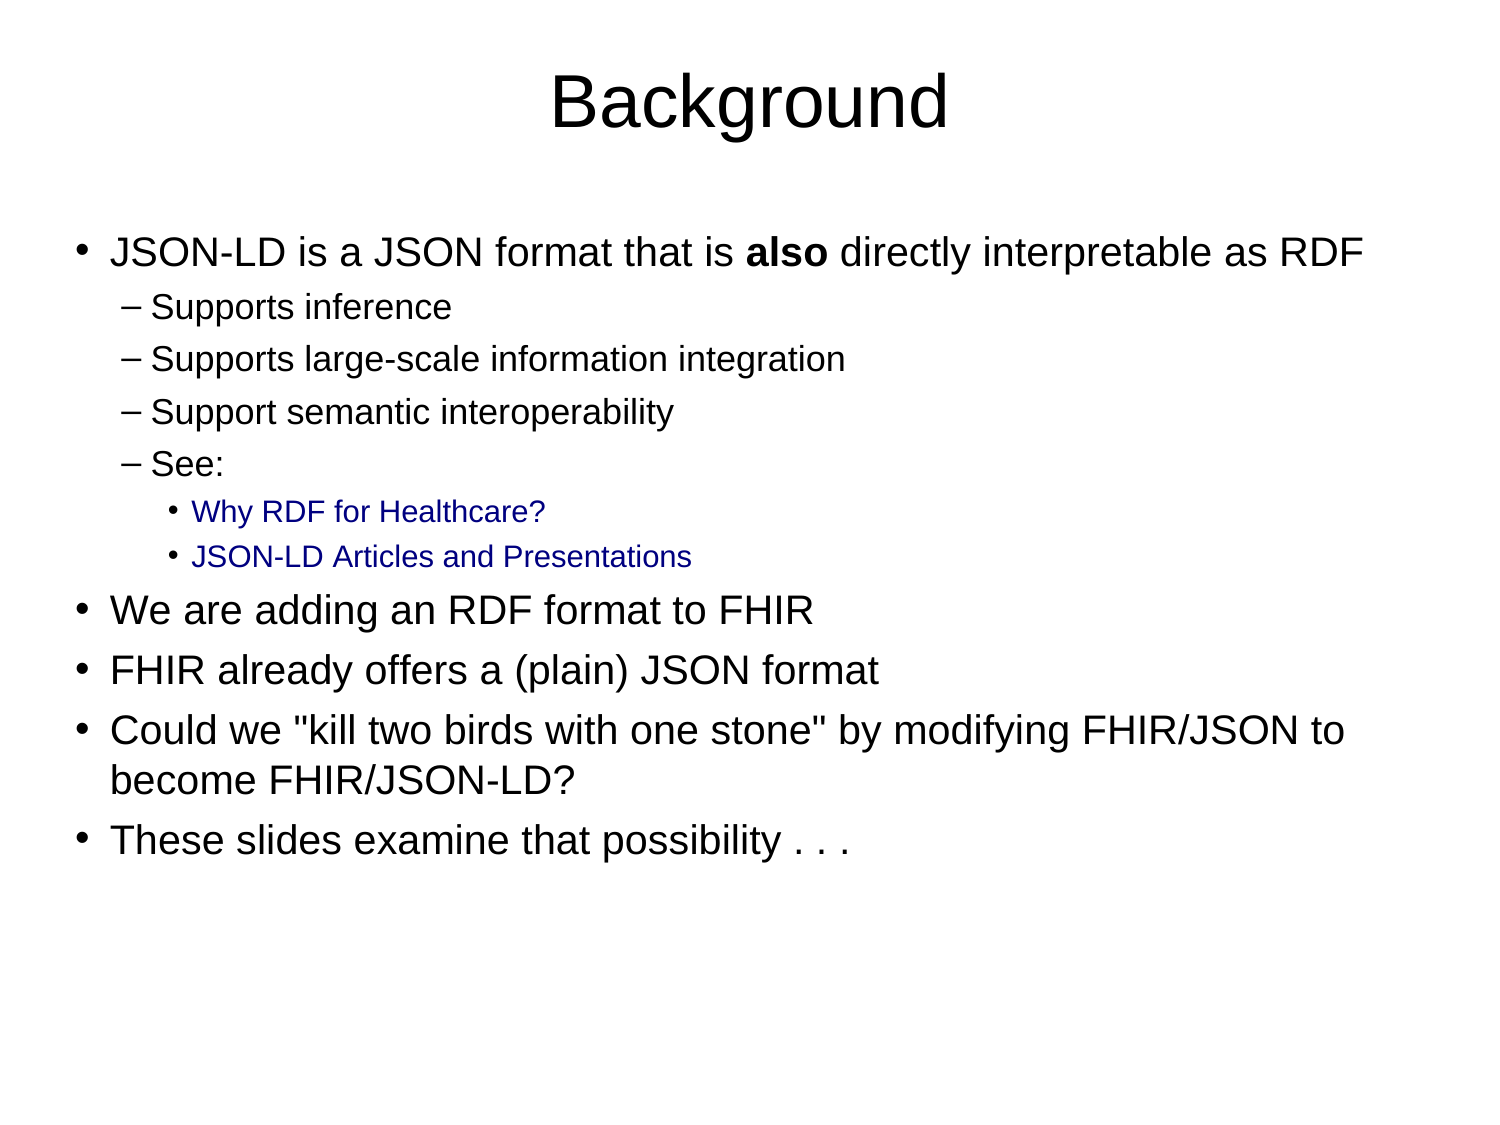

# Background
JSON-LD is a JSON format that is also directly interpretable as RDF
Supports inference
Supports large-scale information integration
Support semantic interoperability
See:
Why RDF for Healthcare?
JSON-LD Articles and Presentations
We are adding an RDF format to FHIR
FHIR already offers a (plain) JSON format
Could we "kill two birds with one stone" by modifying FHIR/JSON to become FHIR/JSON-LD?
These slides examine that possibility . . .